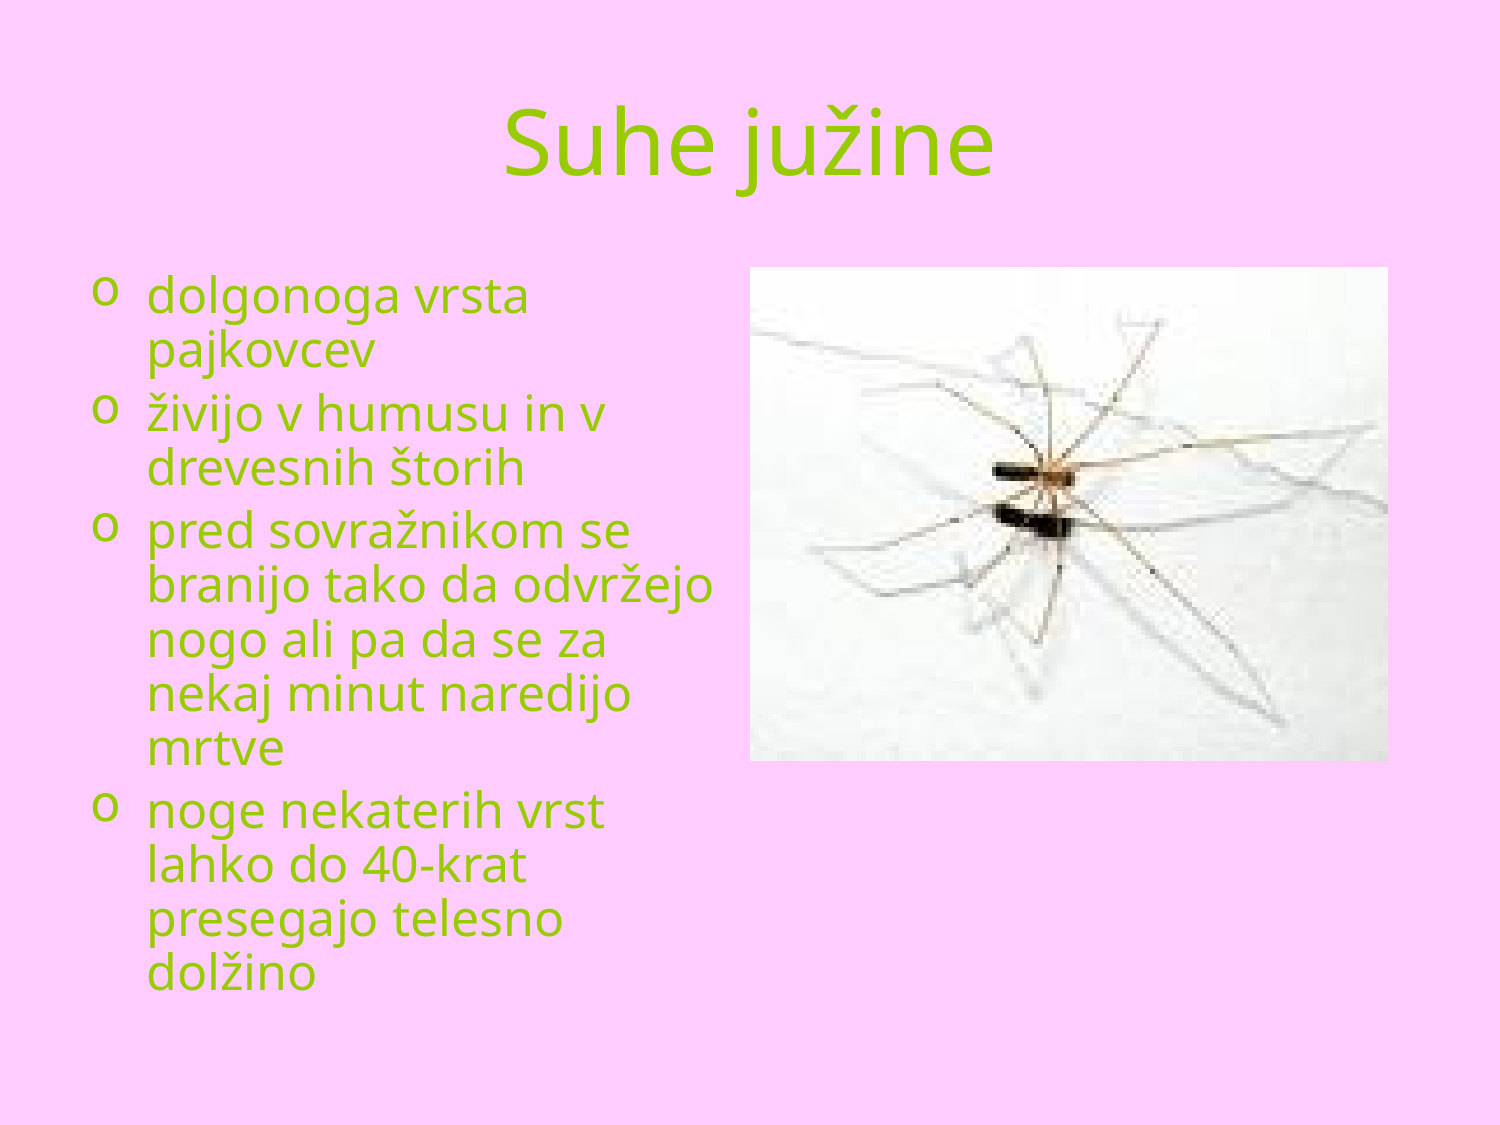

# Suhe južine
dolgonoga vrsta pajkovcev
živijo v humusu in v drevesnih štorih
pred sovražnikom se branijo tako da odvržejo nogo ali pa da se za nekaj minut naredijo mrtve
noge nekaterih vrst lahko do 40-krat presegajo telesno dolžino